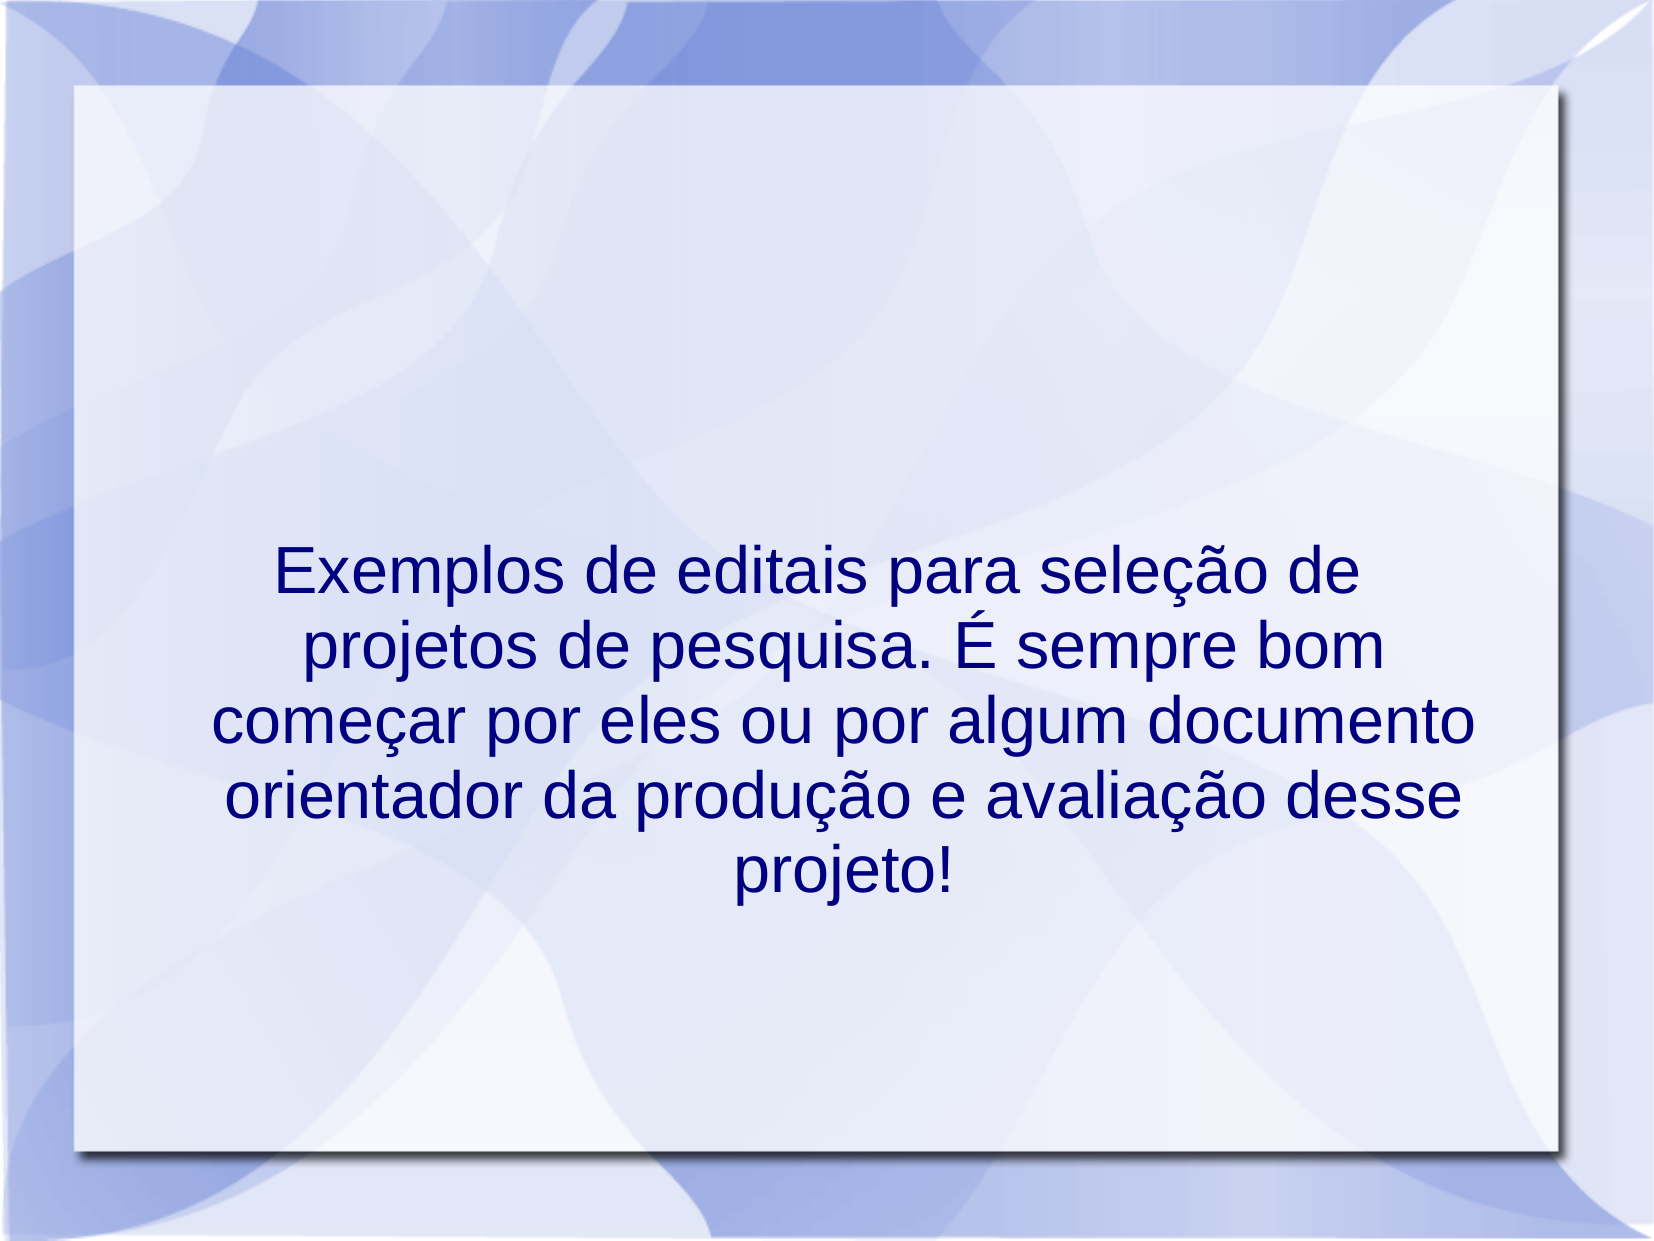

#
Exemplos de editais para seleção de projetos de pesquisa. É sempre bom começar por eles ou por algum documento orientador da produção e avaliação desse projeto!